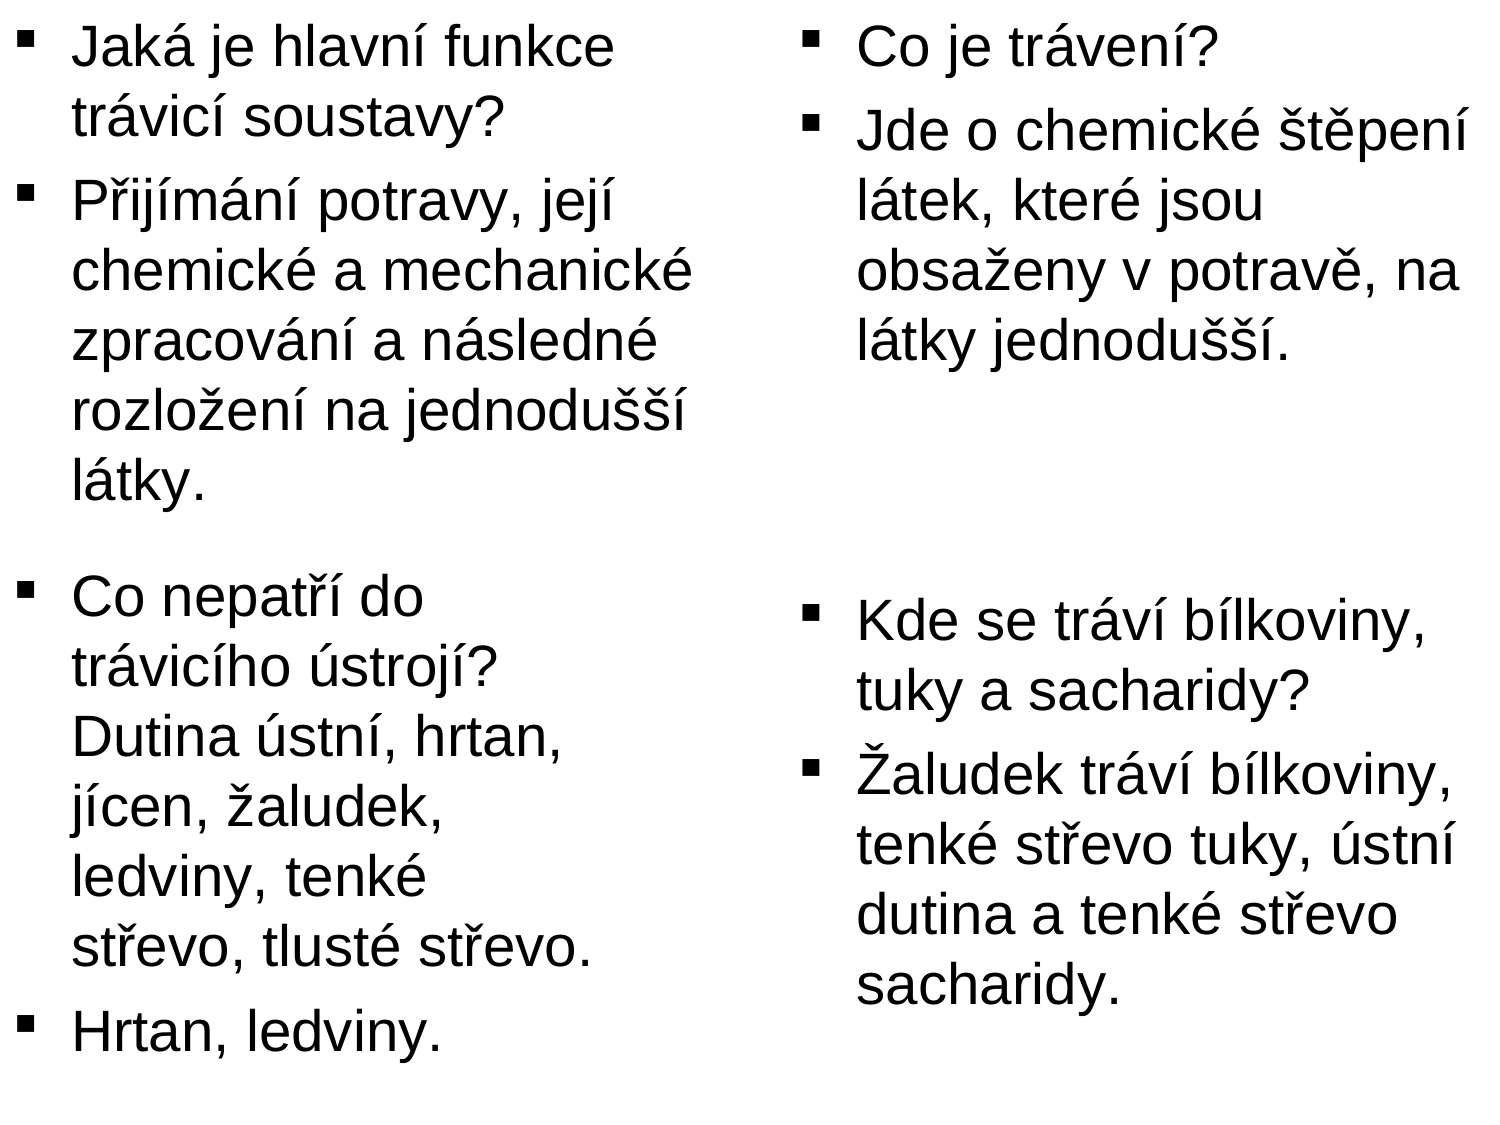

Jaká je hlavní funkce trávicí soustavy?
Přijímání potravy, její chemické a mechanické zpracování a následné rozložení na jednodušší látky.
Co je trávení?
Jde o chemické štěpení látek, které jsou obsaženy v potravě, na látky jednodušší.
Co nepatří do trávicího ústrojí? Dutina ústní, hrtan, jícen, žaludek, ledviny, tenké střevo, tlusté střevo.
Hrtan, ledviny.
Kde se tráví bílkoviny, tuky a sacharidy?
Žaludek tráví bílkoviny, tenké střevo tuky, ústní dutina a tenké střevo sacharidy.